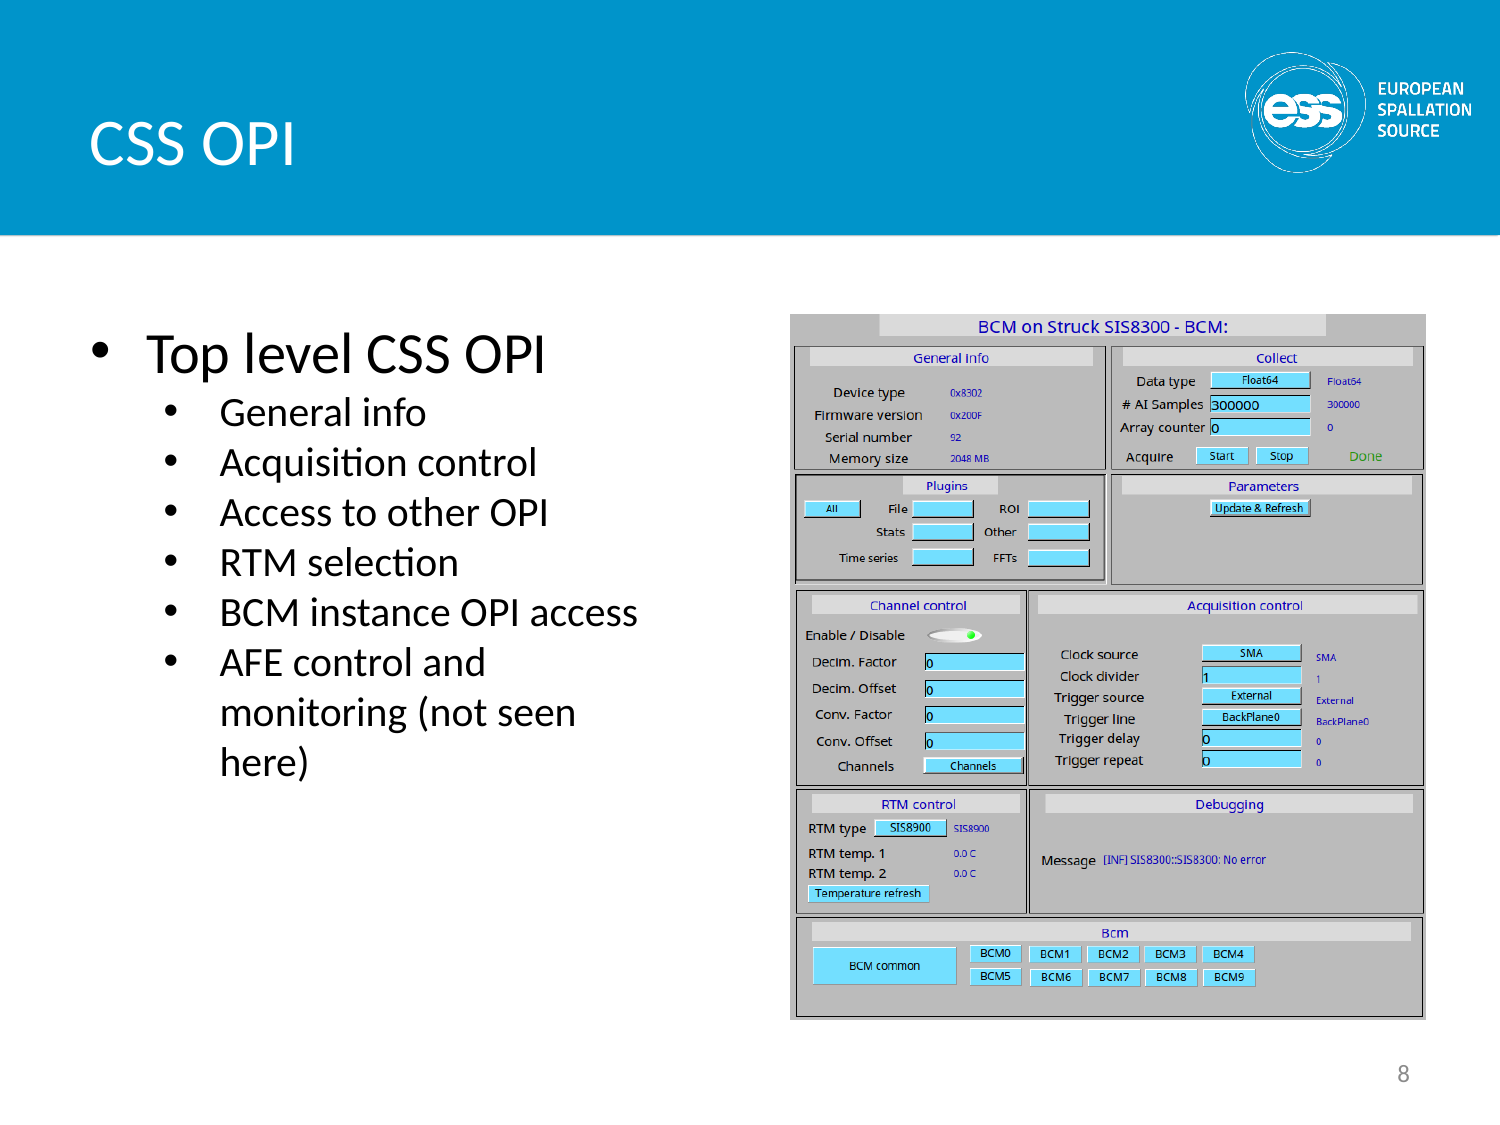

CSS OPI
Top level CSS OPI
General info
Acquisition control
Access to other OPI
RTM selection
BCM instance OPI access
AFE control and monitoring (not seen here)